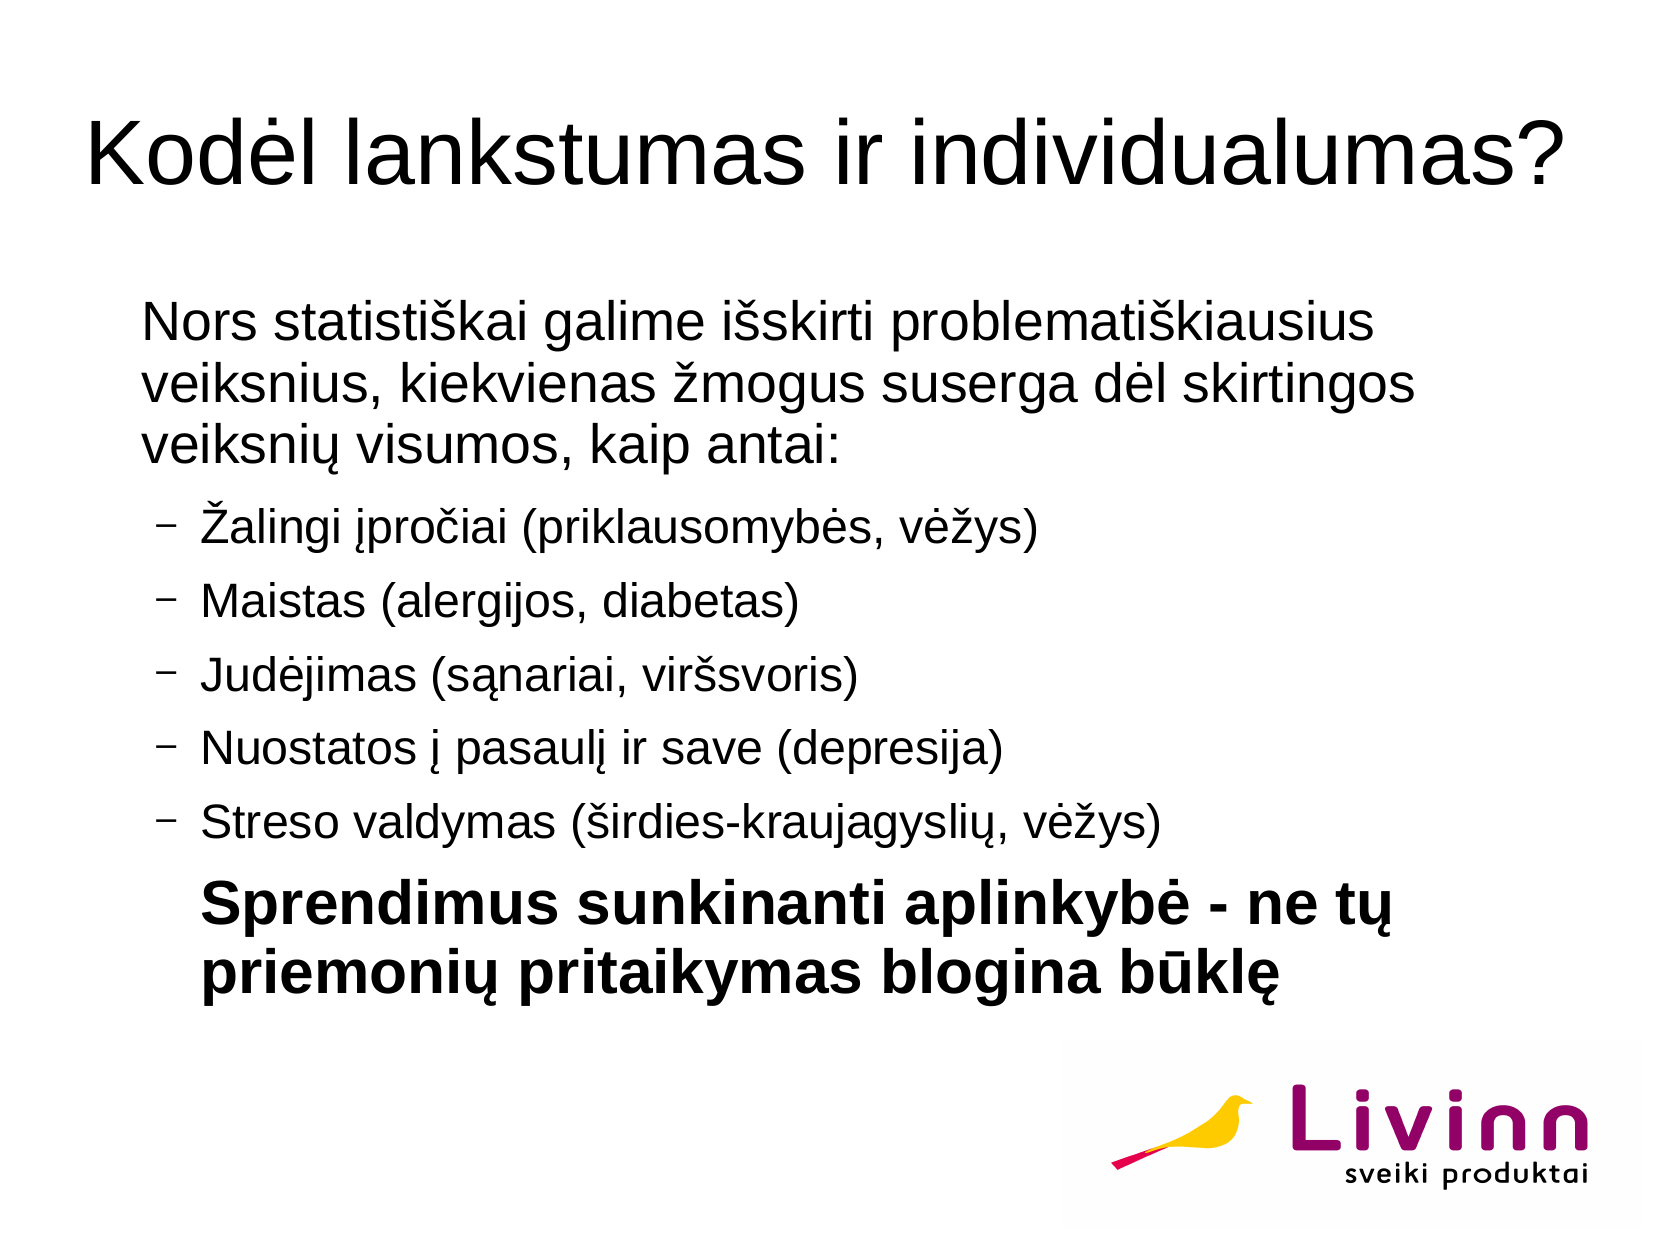

# Kodėl lankstumas ir individualumas?
Nors statistiškai galime išskirti problematiškiausius veiksnius, kiekvienas žmogus suserga dėl skirtingos veiksnių visumos, kaip antai:
Žalingi įpročiai (priklausomybės, vėžys)
Maistas (alergijos, diabetas)
Judėjimas (sąnariai, viršsvoris)
Nuostatos į pasaulį ir save (depresija)
Streso valdymas (širdies-kraujagyslių, vėžys)
Sprendimus sunkinanti aplinkybė - ne tų priemonių pritaikymas blogina būklę